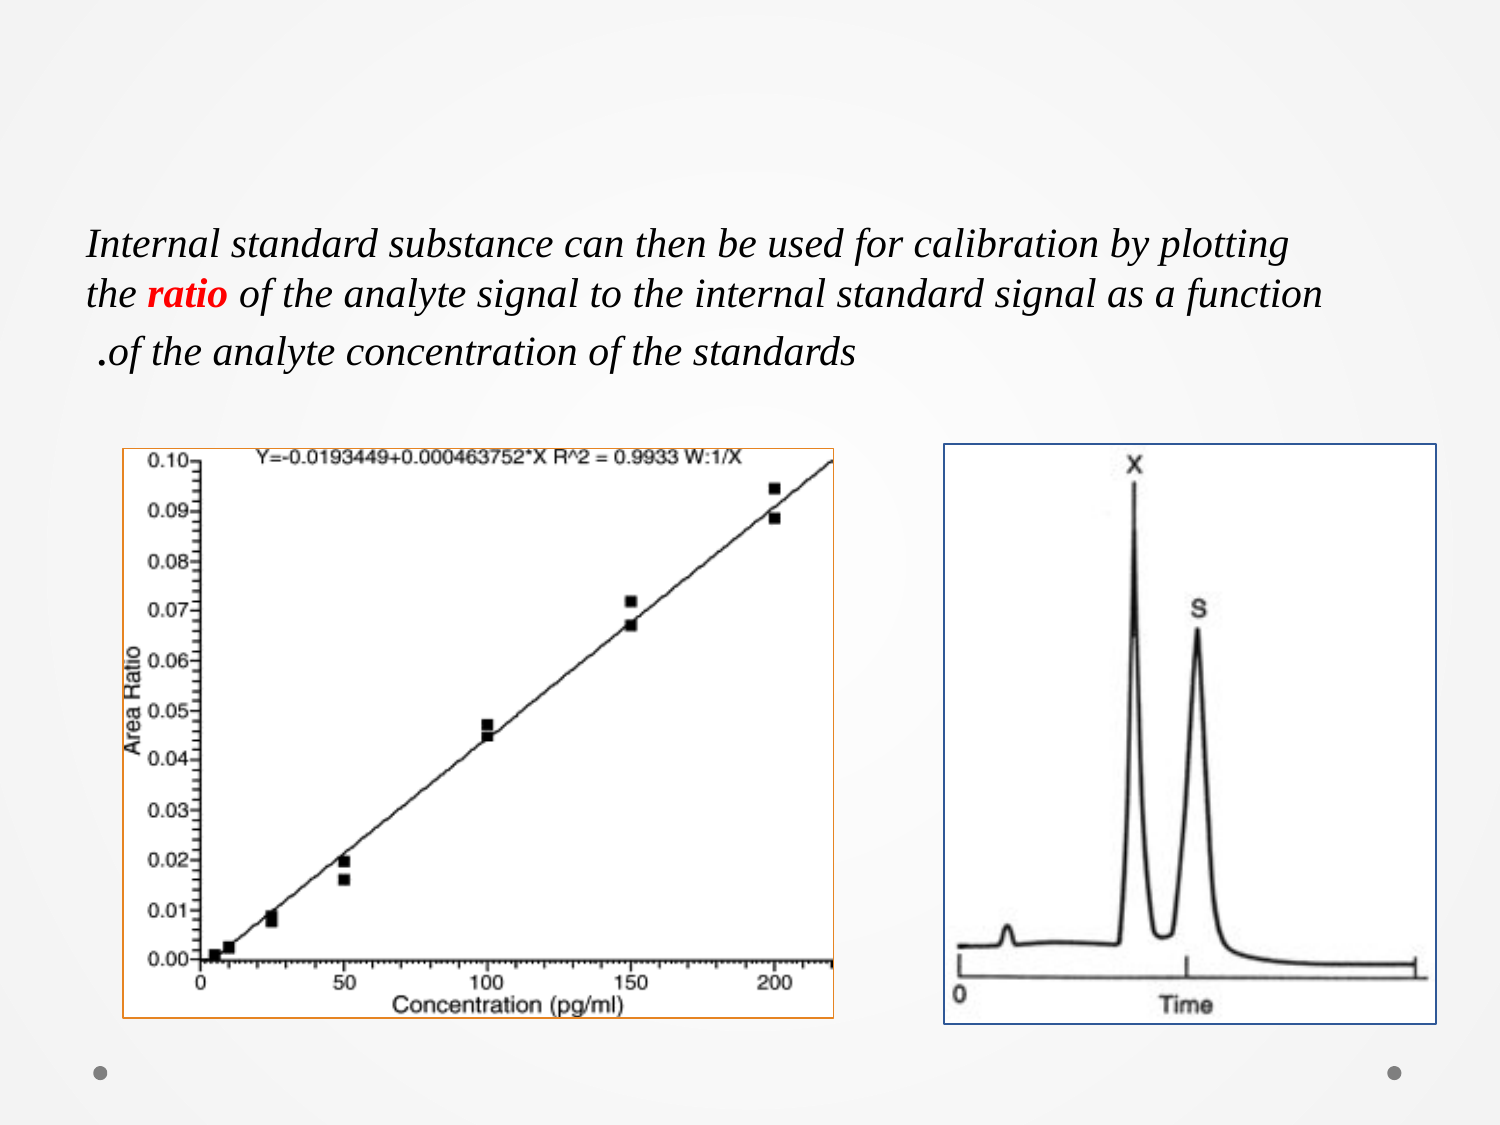

Internal standard substance can then be used for calibration by plotting the ratio of the analyte signal to the internal standard signal as a function of the analyte concentration of the standards.